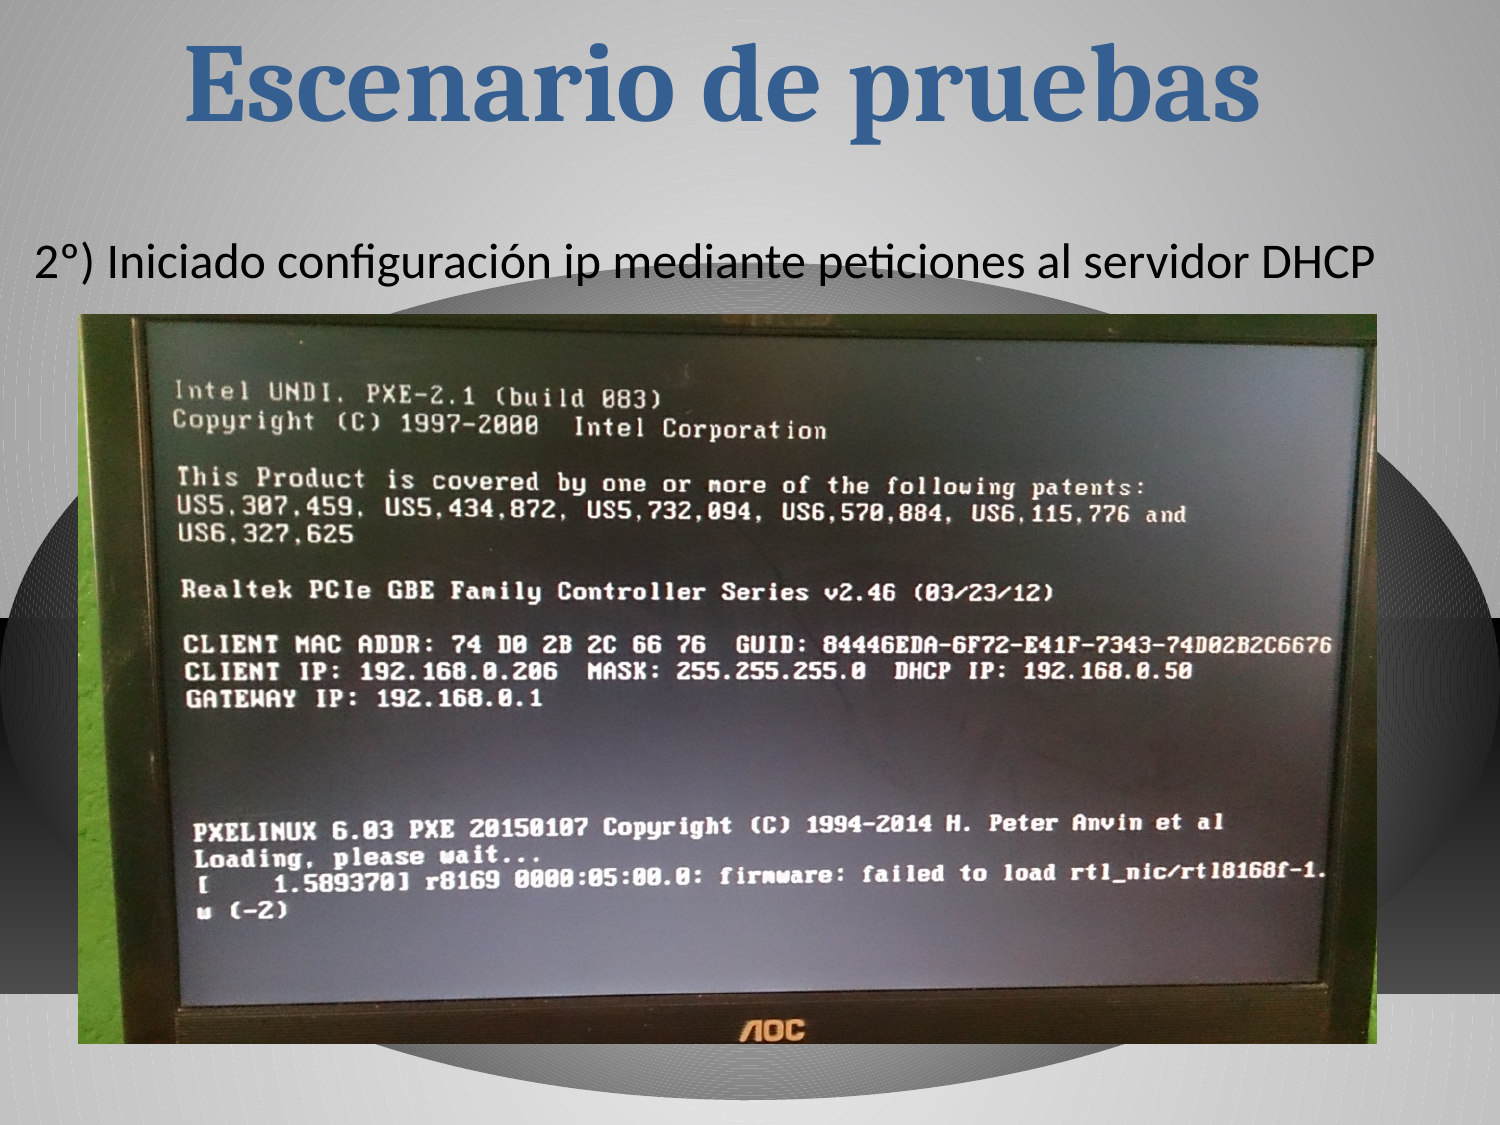

Escenario de pruebas
2º) Iniciado configuración ip mediante peticiones al servidor DHCP